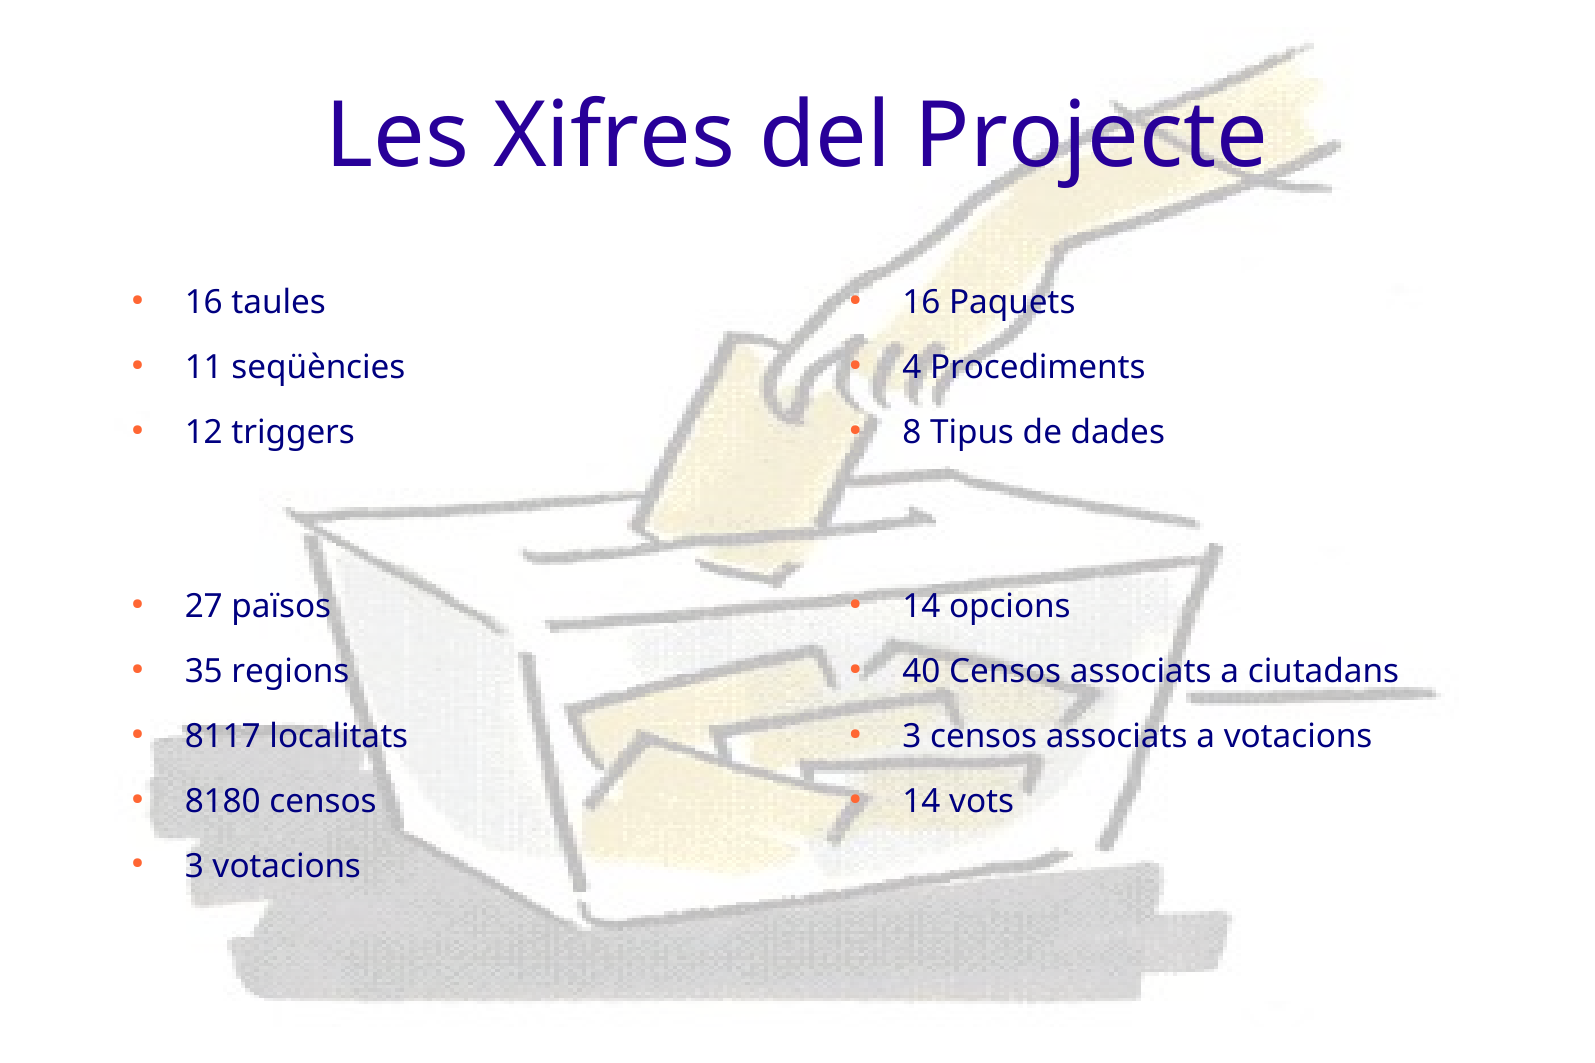

# Les Xifres del Projecte
16 taules
11 seqüències
12 triggers
16 Paquets
4 Procediments
8 Tipus de dades
27 països
35 regions
8117 localitats
8180 censos
3 votacions
14 opcions
40 Censos associats a ciutadans
3 censos associats a votacions
14 vots